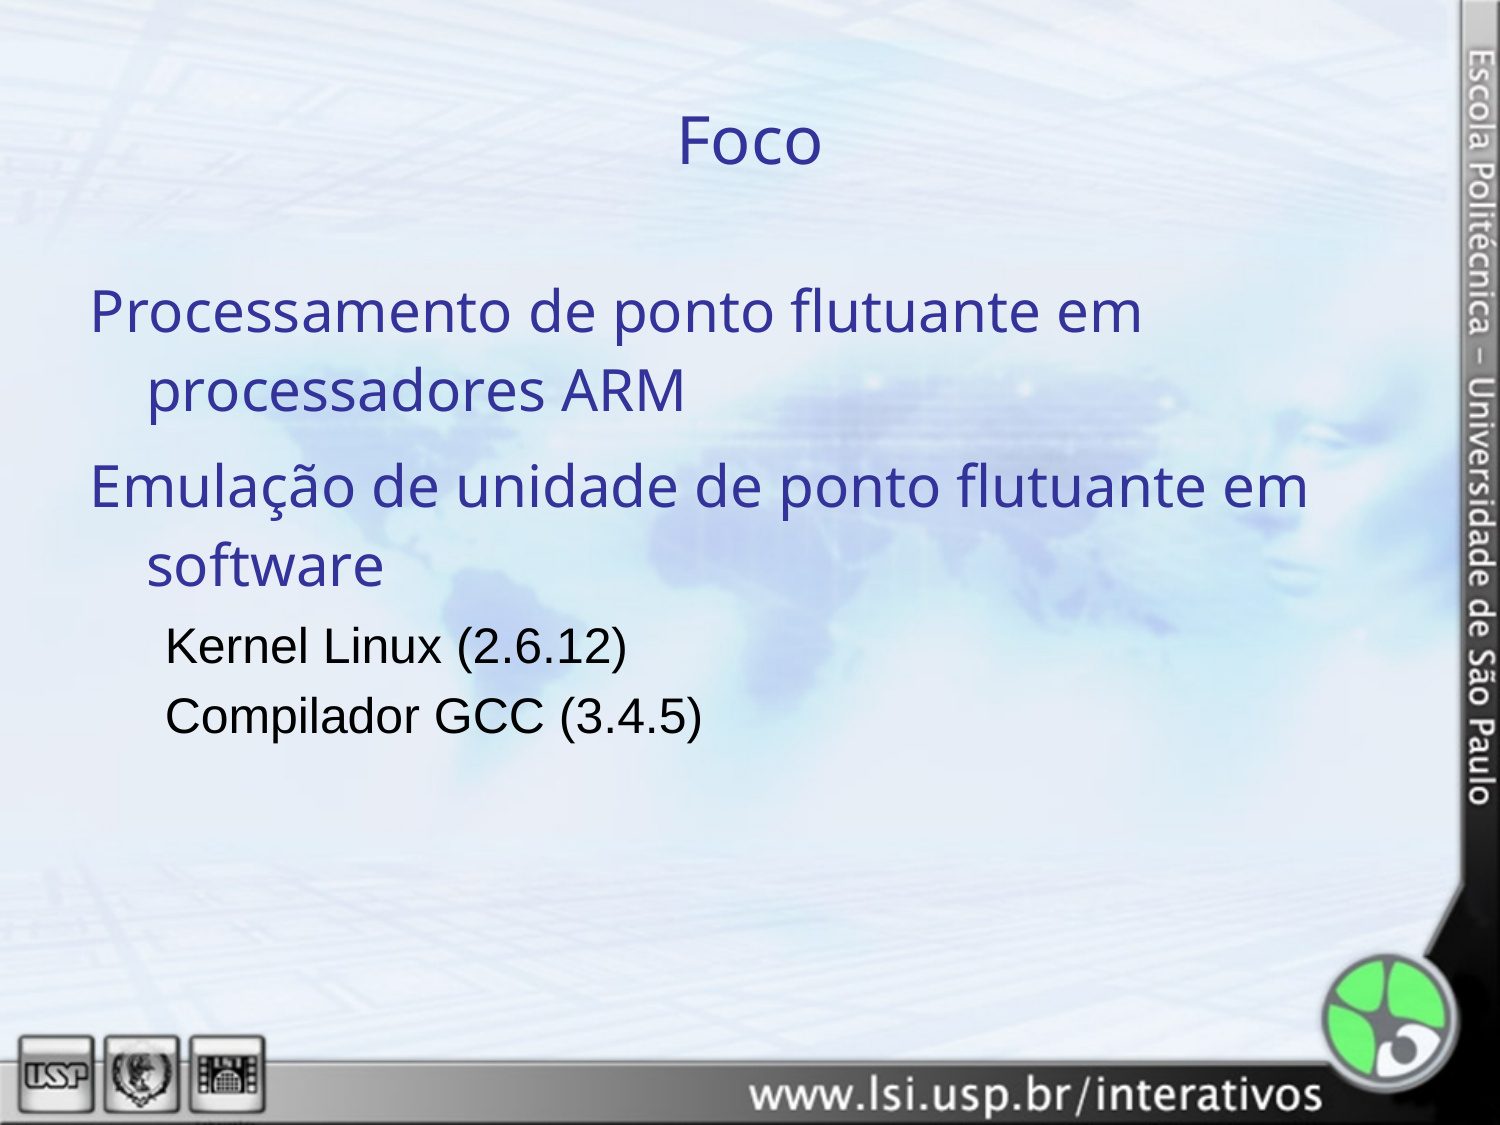

# Foco
Processamento de ponto flutuante em processadores ARM
Emulação de unidade de ponto flutuante em software
Kernel Linux (2.6.12)
Compilador GCC (3.4.5)